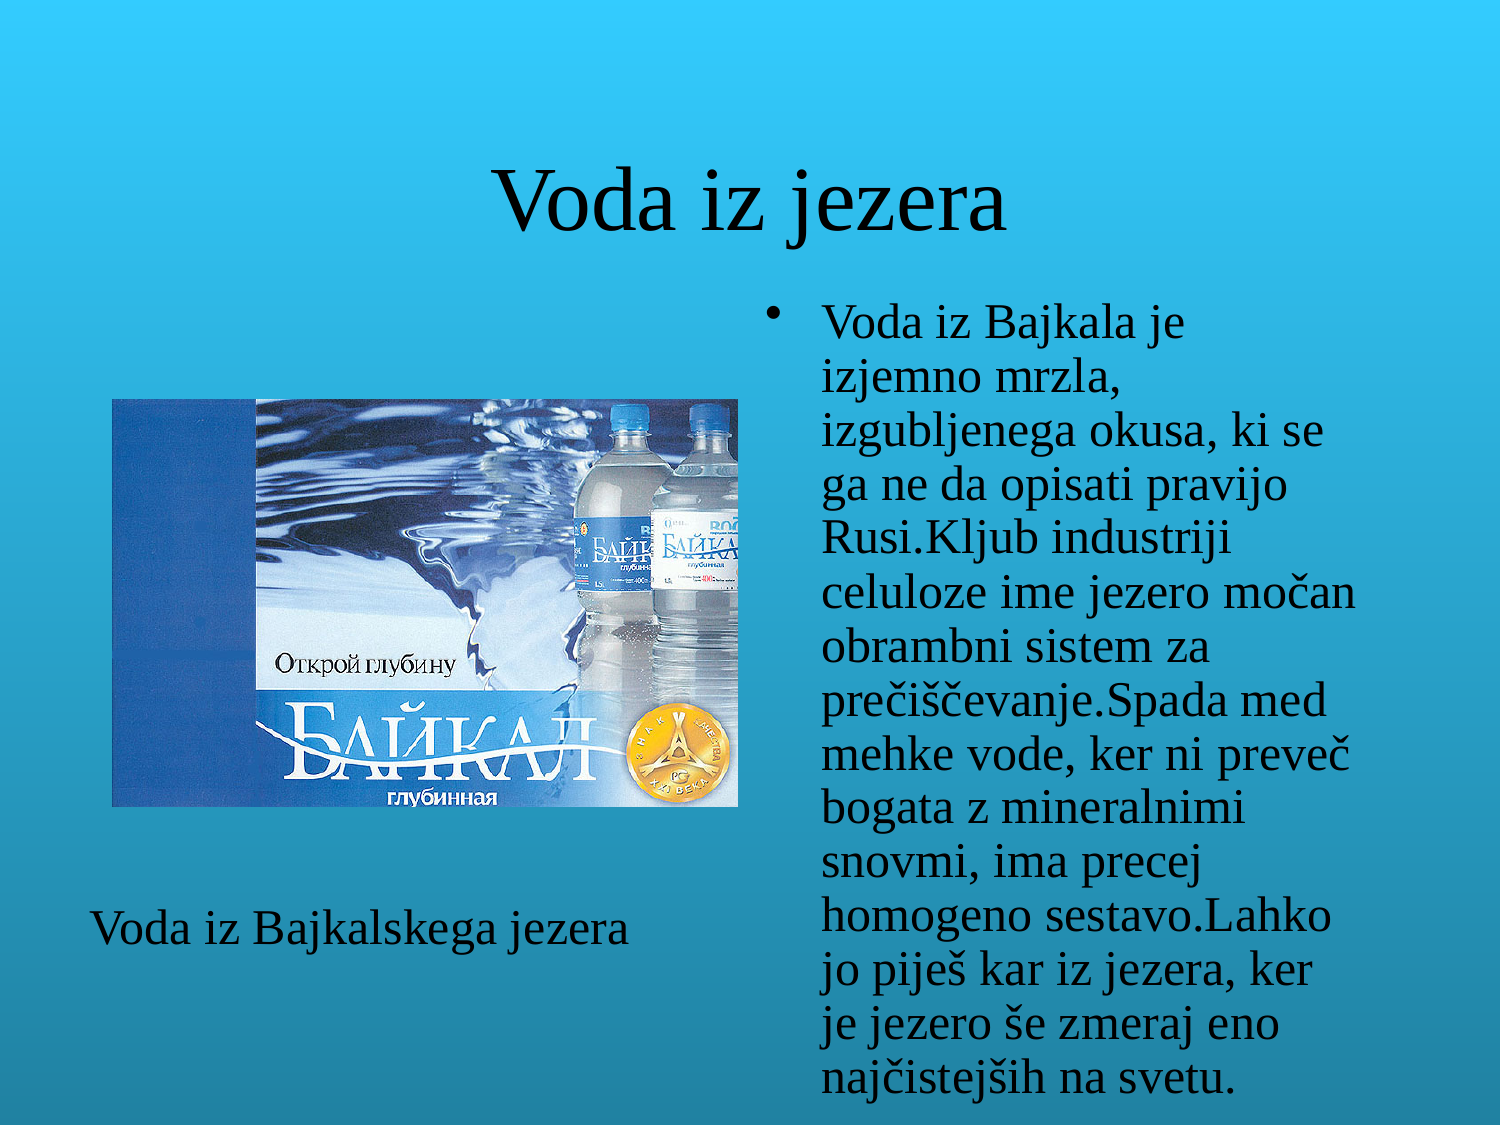

# Voda iz jezera
Voda iz Bajkala je izjemno mrzla, izgubljenega okusa, ki se ga ne da opisati pravijo Rusi.Kljub industriji celuloze ime jezero močan obrambni sistem za prečiščevanje.Spada med mehke vode, ker ni preveč bogata z mineralnimi snovmi, ima precej homogeno sestavo.Lahko jo piješ kar iz jezera, ker je jezero še zmeraj eno najčistejših na svetu.
Voda iz Bajkalskega jezera